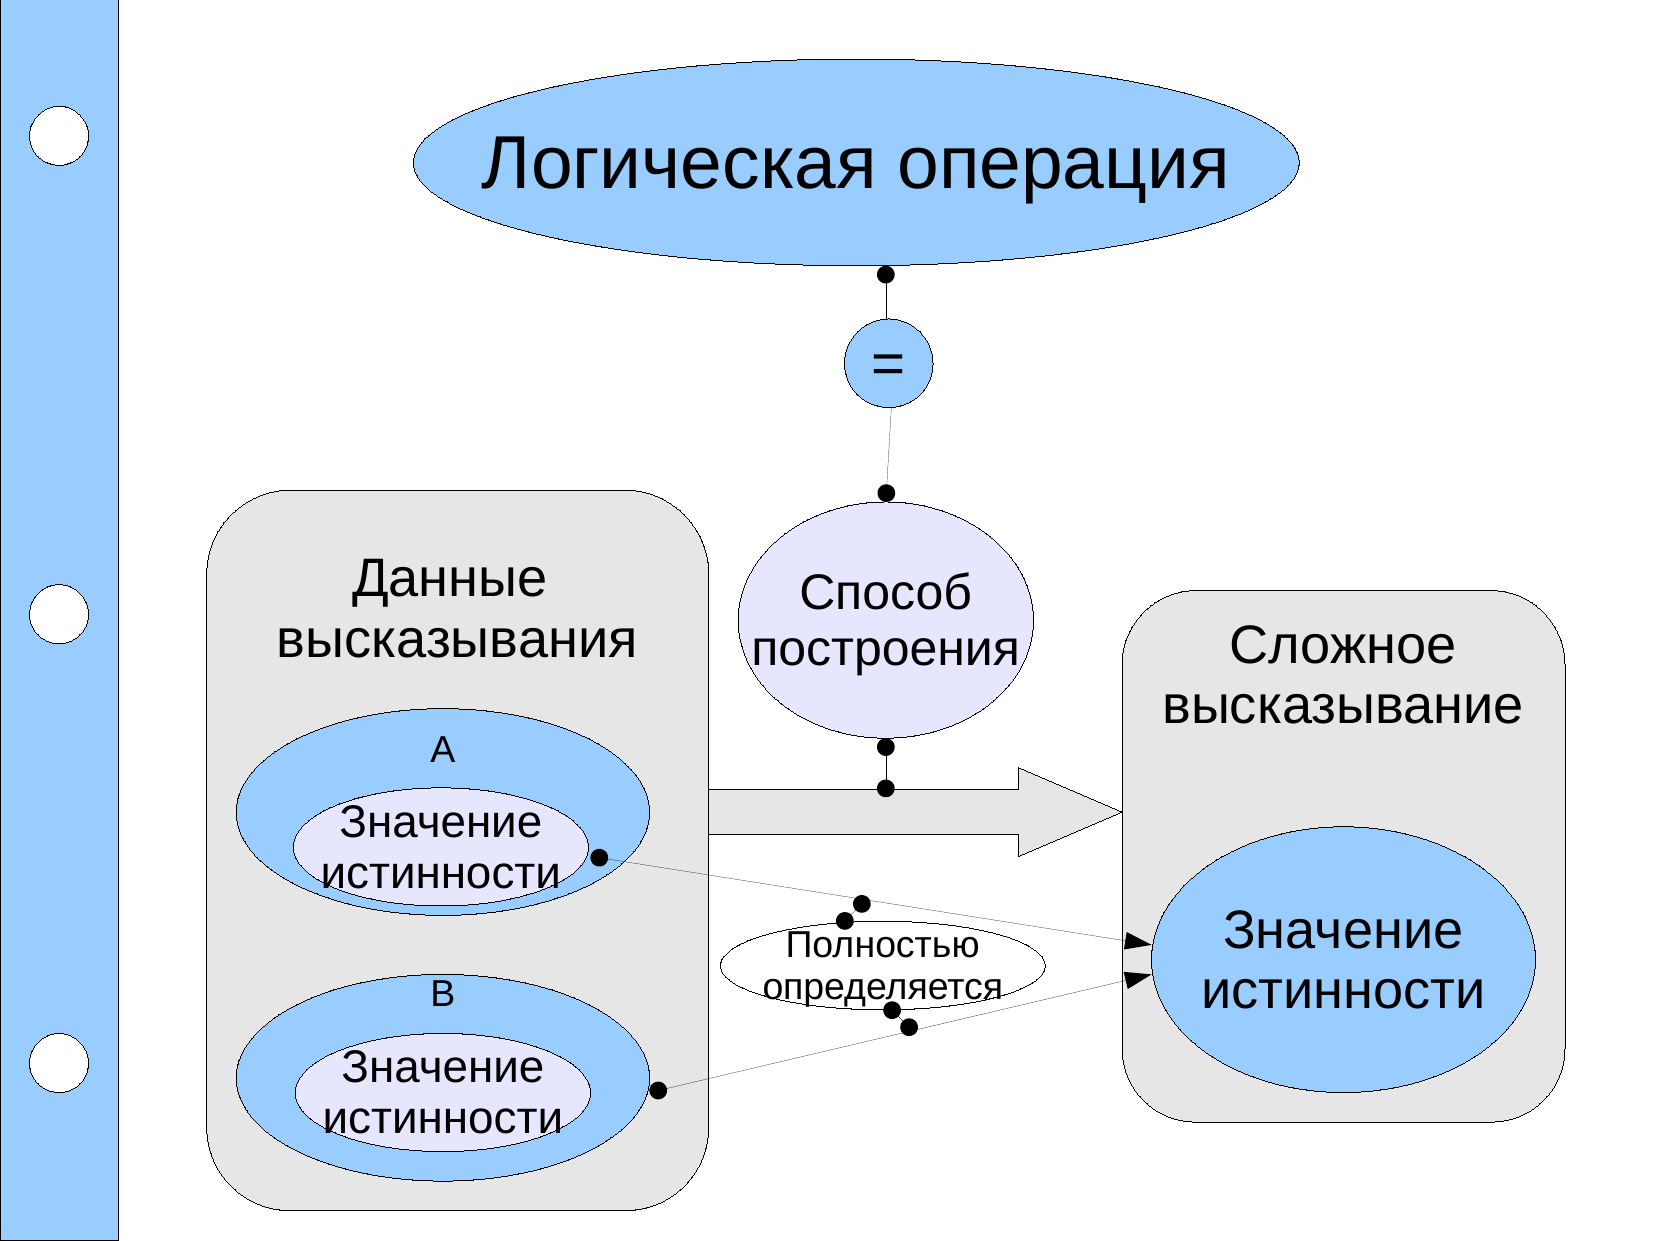

Логическая операция
=
Данные
высказывания
Способ
построения
Сложное
высказывание
А
Значение
истинности
Значение
истинности
Полностью
определяется
B
Значение
истинности